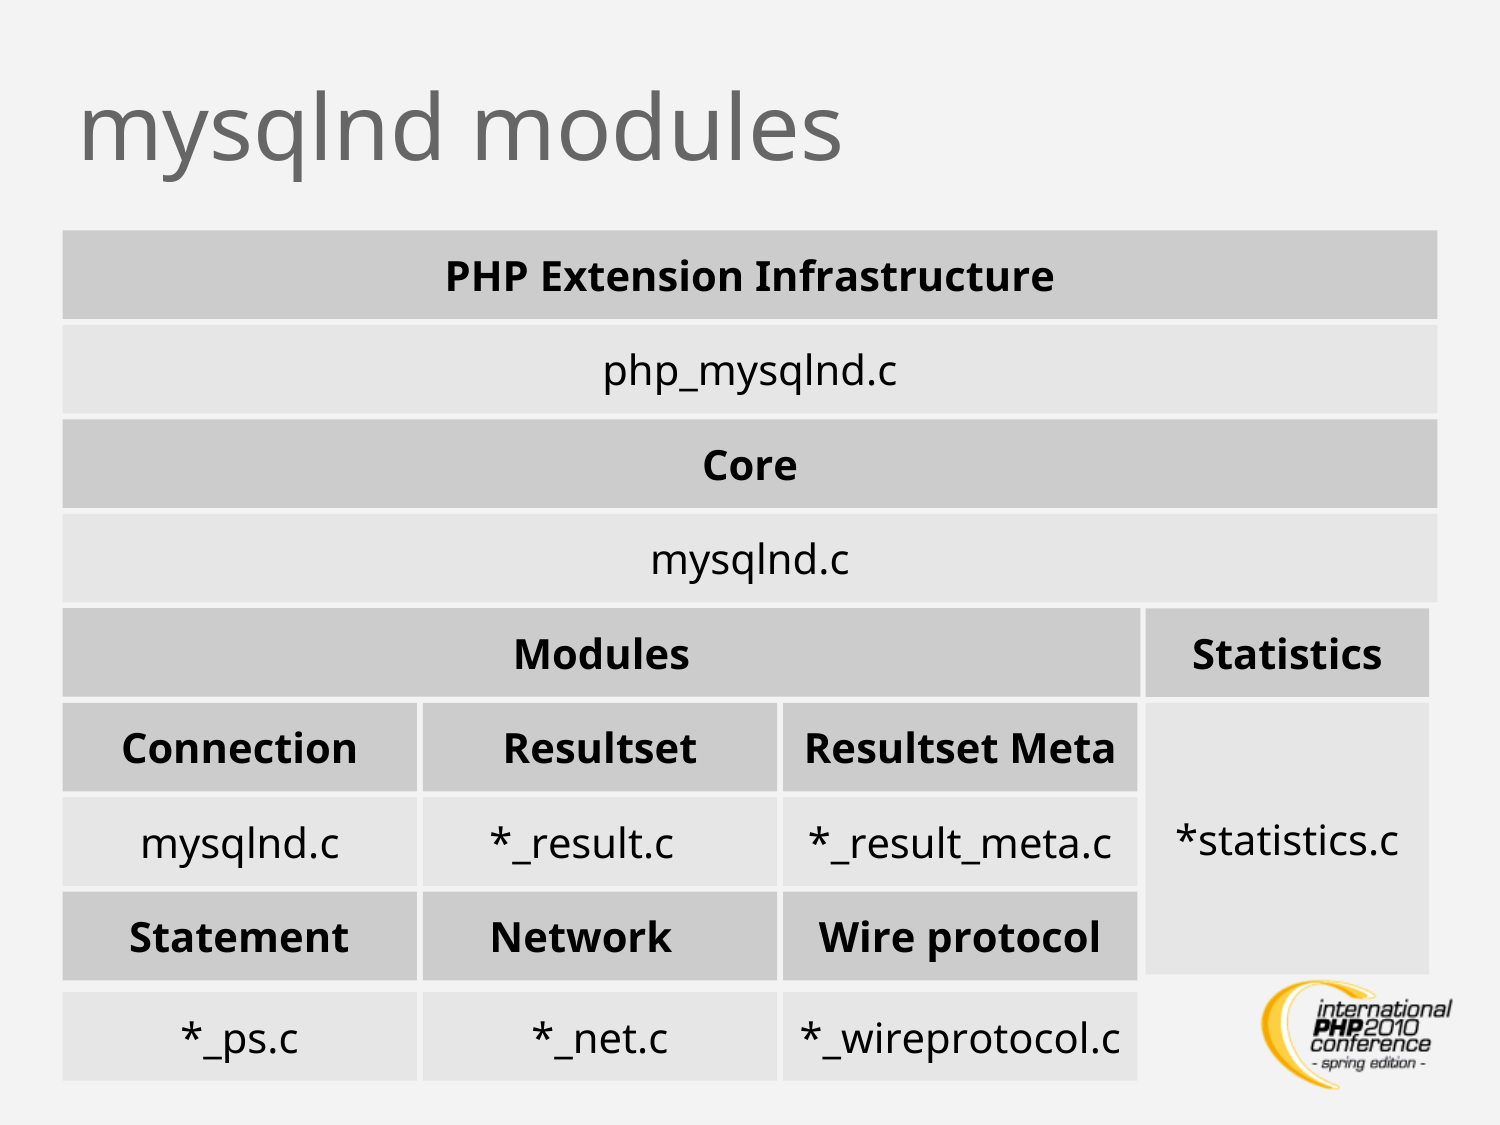

# mysqlnd modules
PHP Extension Infrastructure
php_mysqlnd.c
Core
mysqlnd.c
Modules
Statistics
Connection
Resultset
Resultset Meta
*statistics.c
mysqlnd.c
*_result.c
*_result_meta.c
Statement
Network
Wire protocol
*_ps.c
*_net.c
*_wireprotocol.c